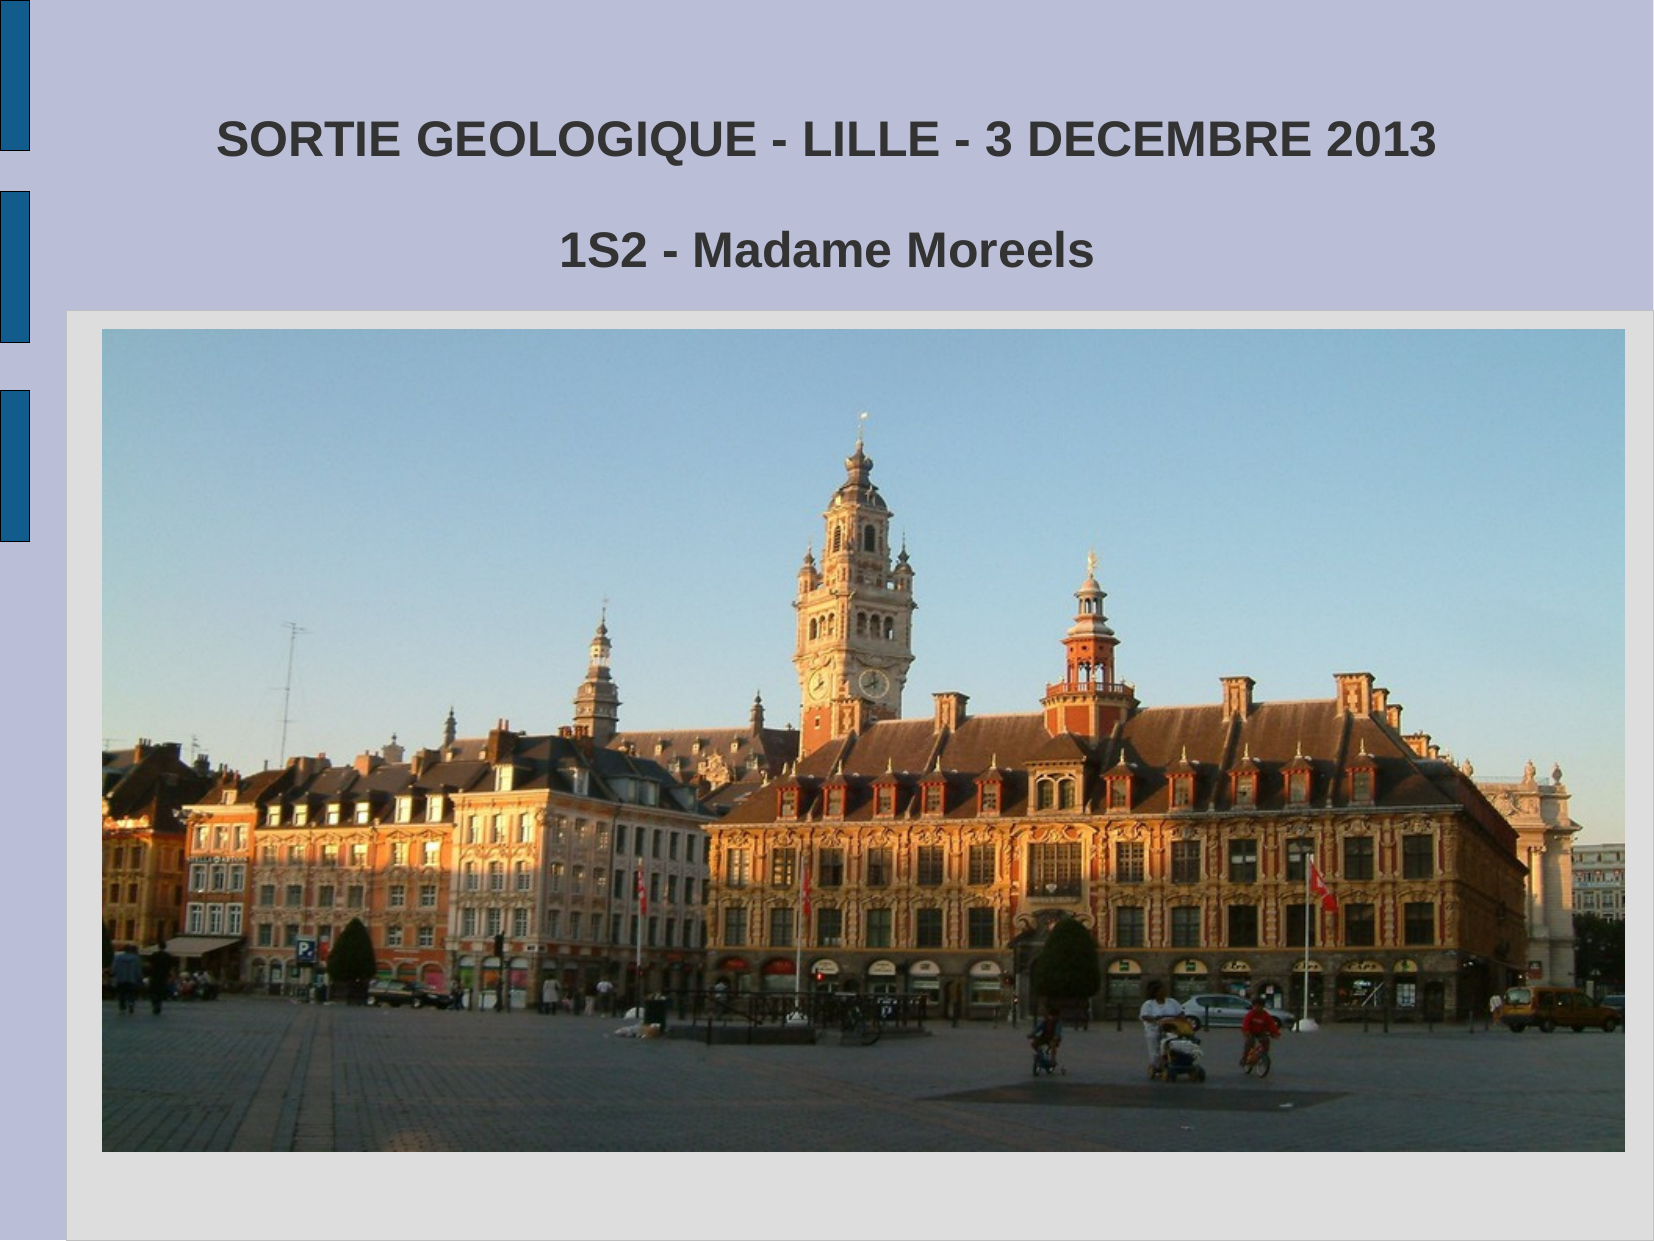

# SORTIE GEOLOGIQUE - LILLE - 3 DECEMBRE 2013 1S2 - Madame Moreels